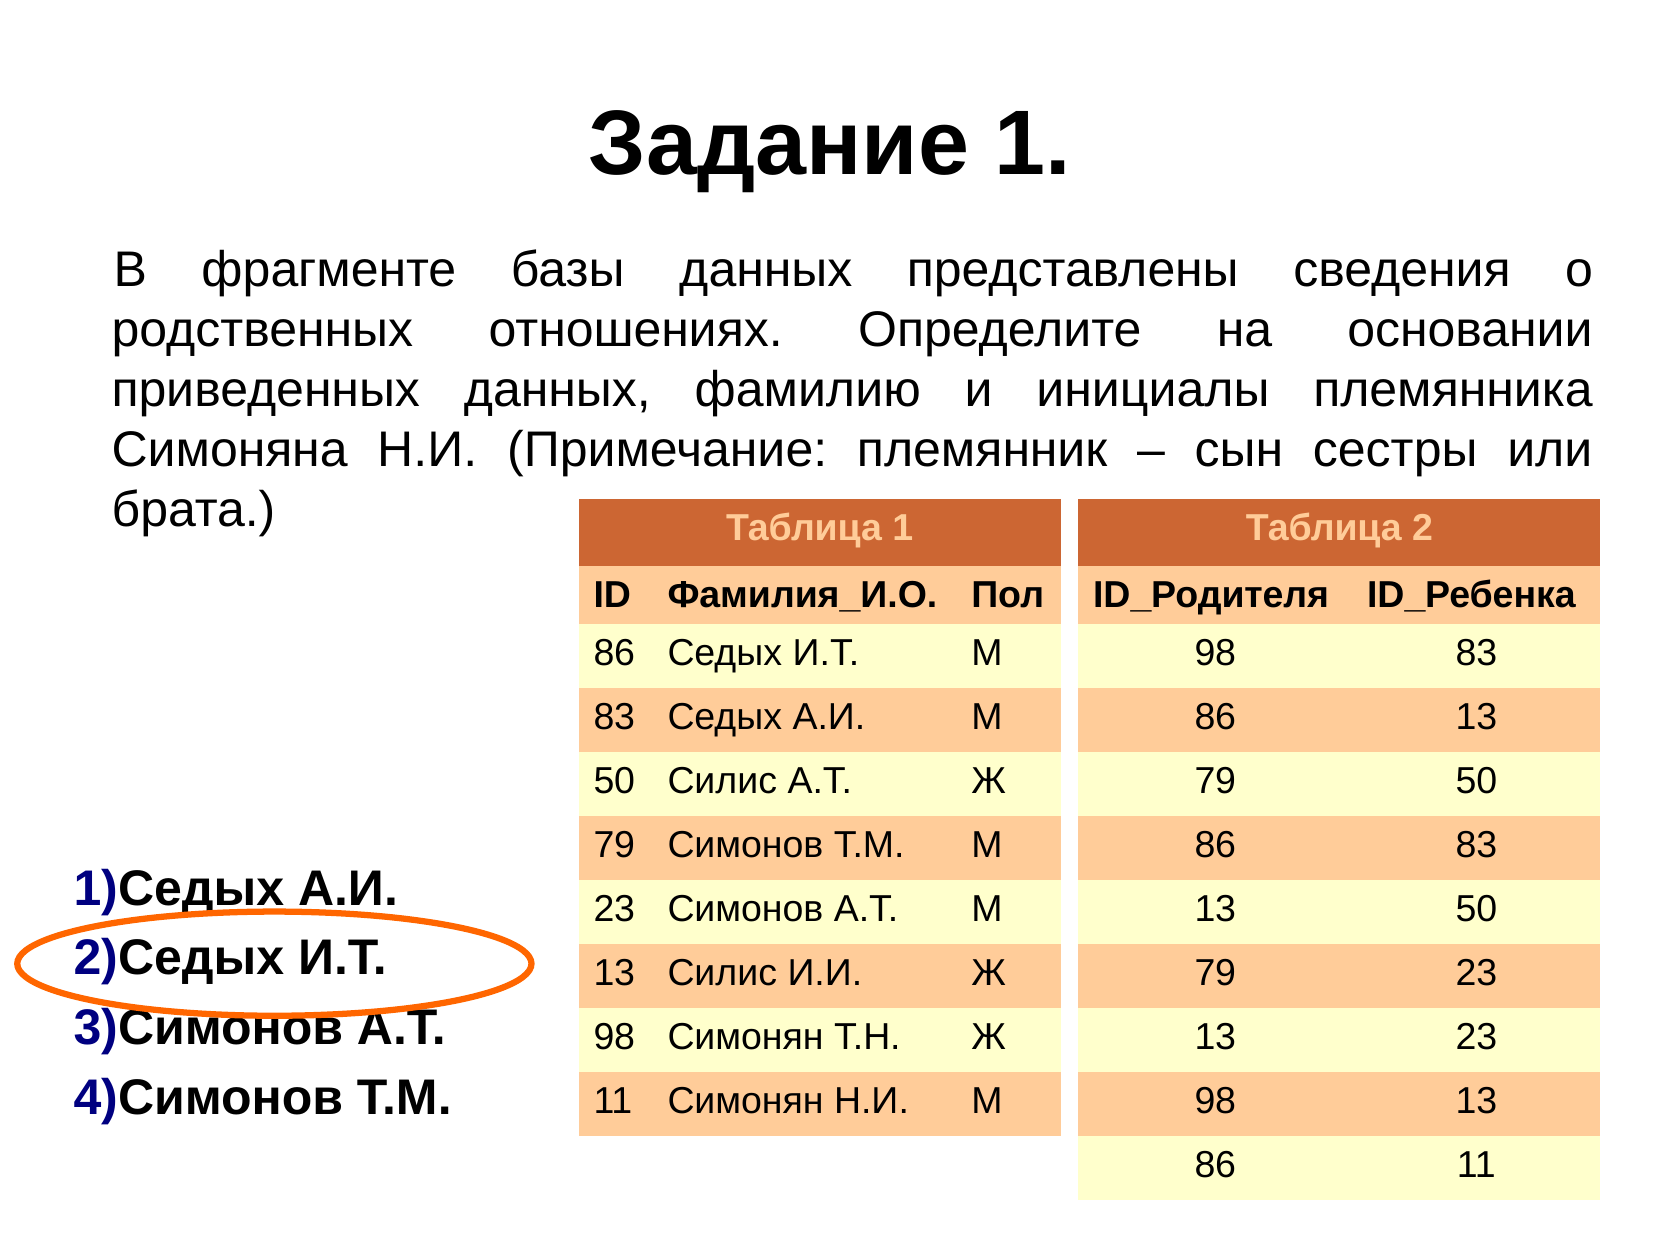

# Задание 1.
В фрагменте базы данных представлены сведения о родственных отношениях. Определите на основании приведенных данных, фамилию и инициалы племянника Симоняна Н.И. (Примечание: племянник – сын сестры или брата.)
Седых А.И.
Седых И.Т.
Симонов А.Т.
Симонов Т.М.
| Таблица 1 | | | | Таблица 2 | |
| --- | --- | --- | --- | --- | --- |
| ID | Фамилия\_И.О. | Пол | | ID\_Родителя | ID\_Ребенка |
| 86 | Седых И.Т. | М | | 98 | 83 |
| 83 | Седых А.И. | М | | 86 | 13 |
| 50 | Силис А.Т. | Ж | | 79 | 50 |
| 79 | Симонов Т.М. | М | | 86 | 83 |
| 23 | Симонов А.Т. | М | | 13 | 50 |
| 13 | Силис И.И. | Ж | | 79 | 23 |
| 98 | Симонян Т.Н. | Ж | | 13 | 23 |
| 11 | Симонян Н.И. | М | | 98 | 13 |
| | | | | 86 | 11 |